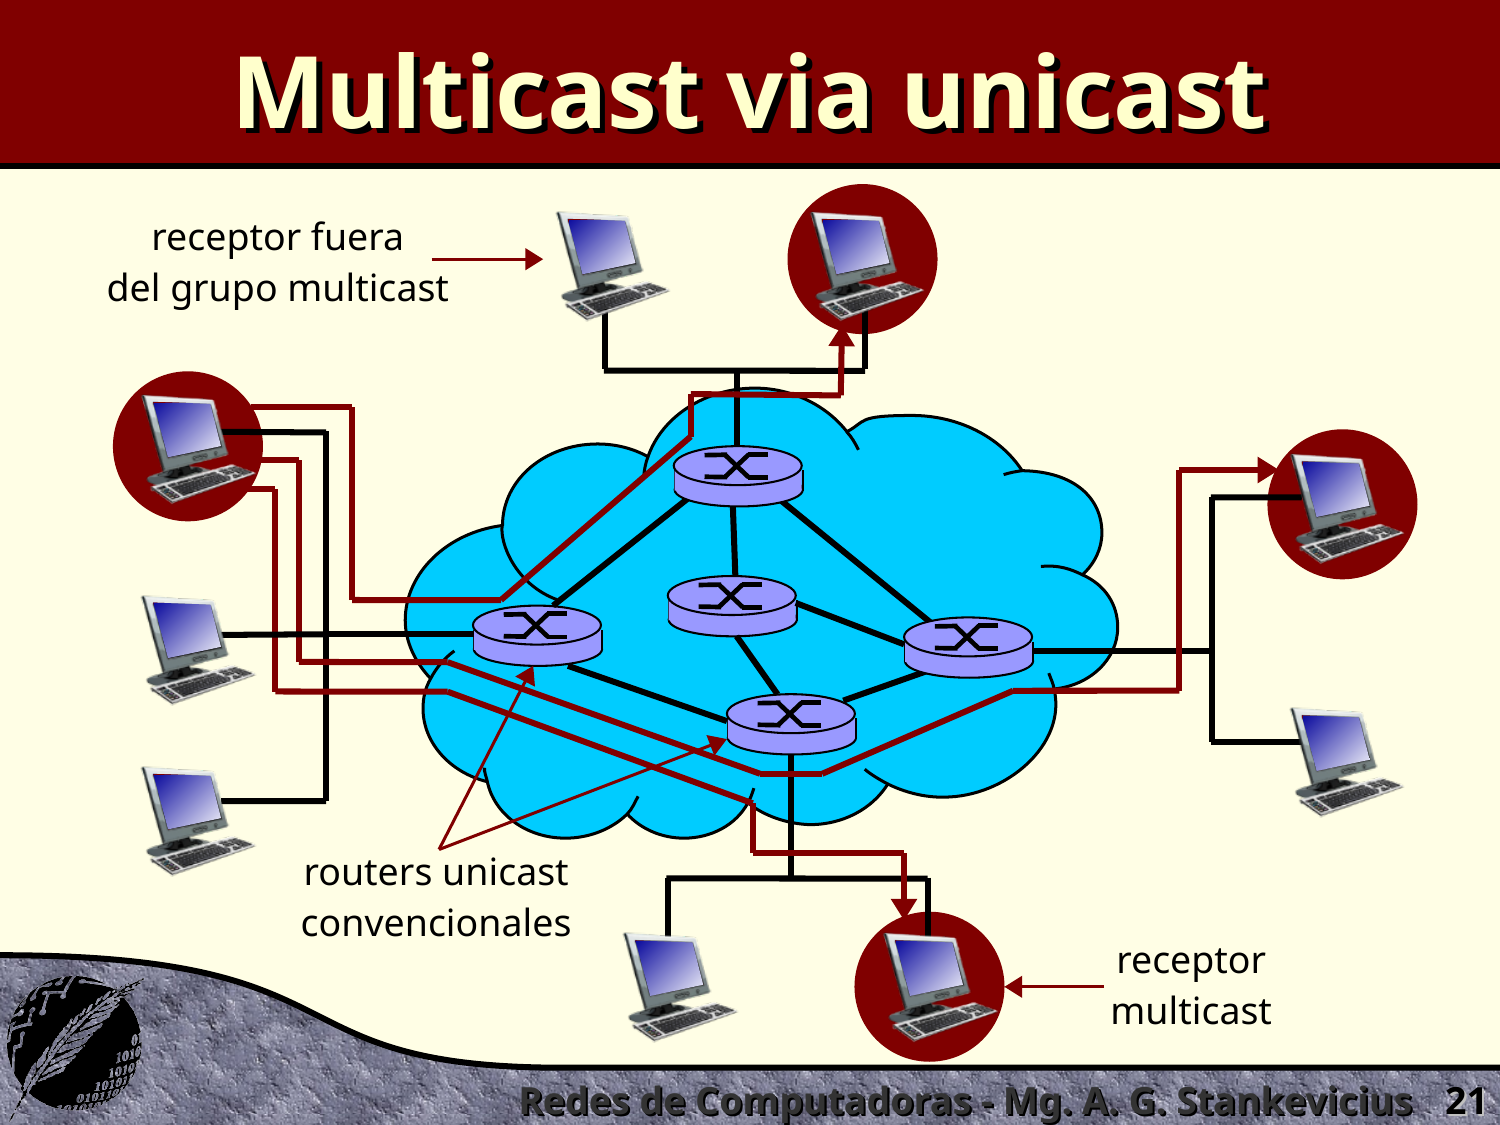

# Multicast via unicast
receptor fuera
del grupo multicast
routers unicast
convencionales
receptor
multicast
21